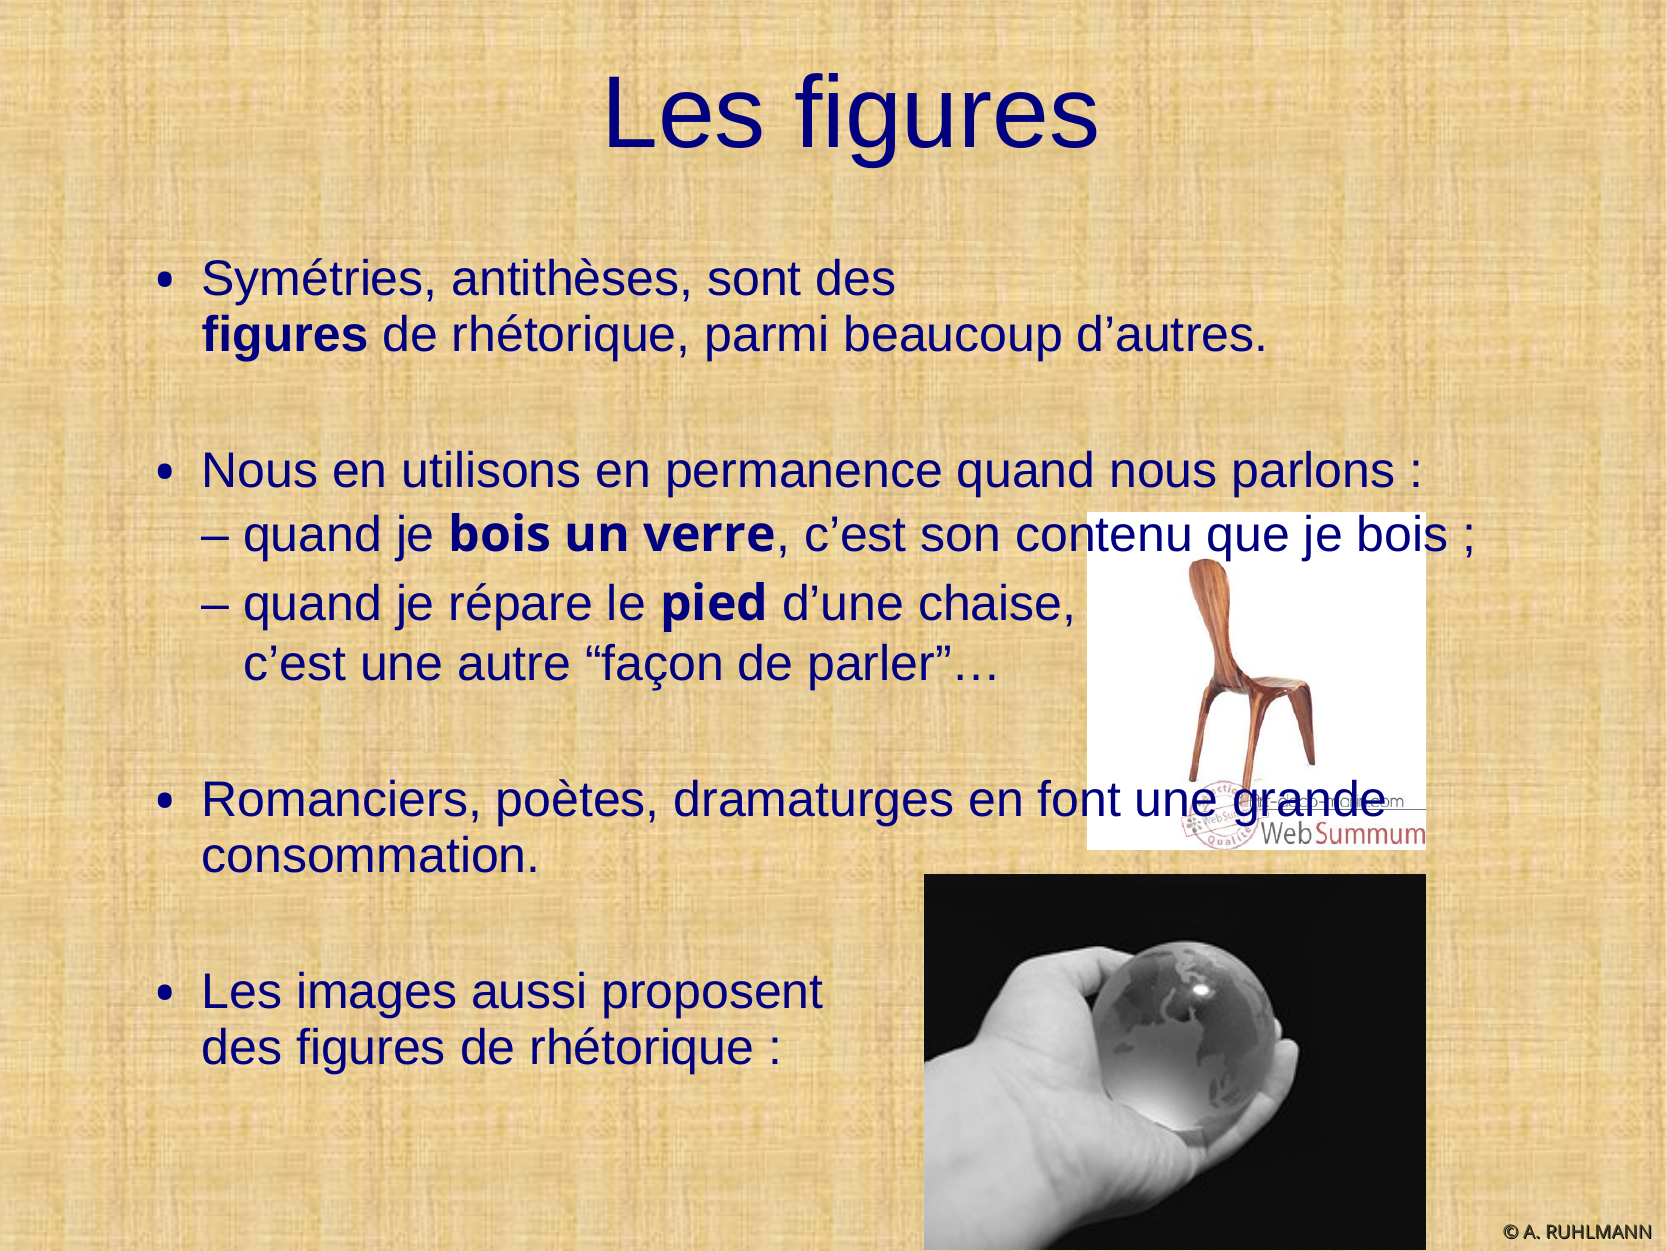

# Les figures
Symétries, antithèses, sont des
figures de rhétorique, parmi beaucoup d’autres.
Nous en utilisons en permanence quand nous parlons :
– quand je bois un verre, c’est son contenu que je bois ;
– quand je répare le pied d’une chaise,
 c’est une autre “façon de parler”…
Romanciers, poètes, dramaturges en font une grande consommation.
Les images aussi proposent
des figures de rhétorique :
© A. RUHLMANN